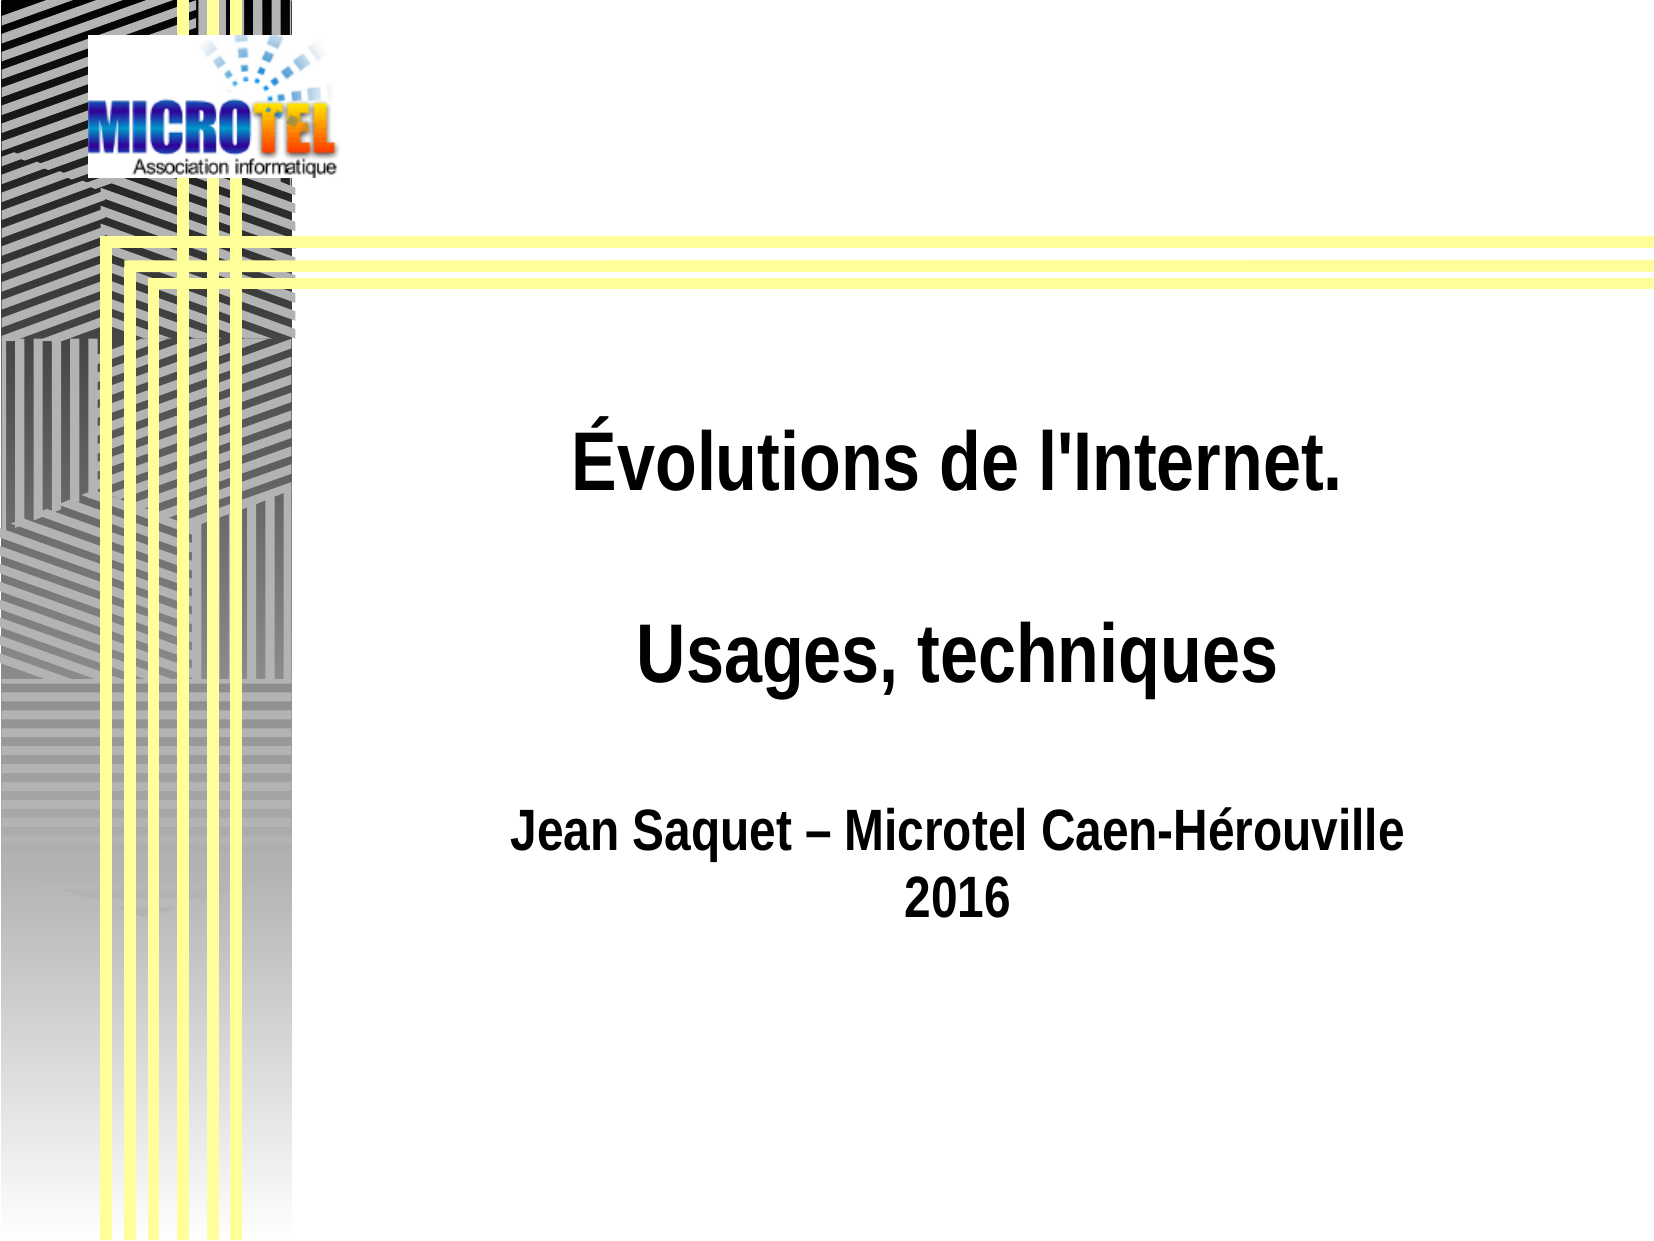

# Évolutions de l'Internet.
Usages, techniques
Jean Saquet – Microtel Caen-Hérouville
2016